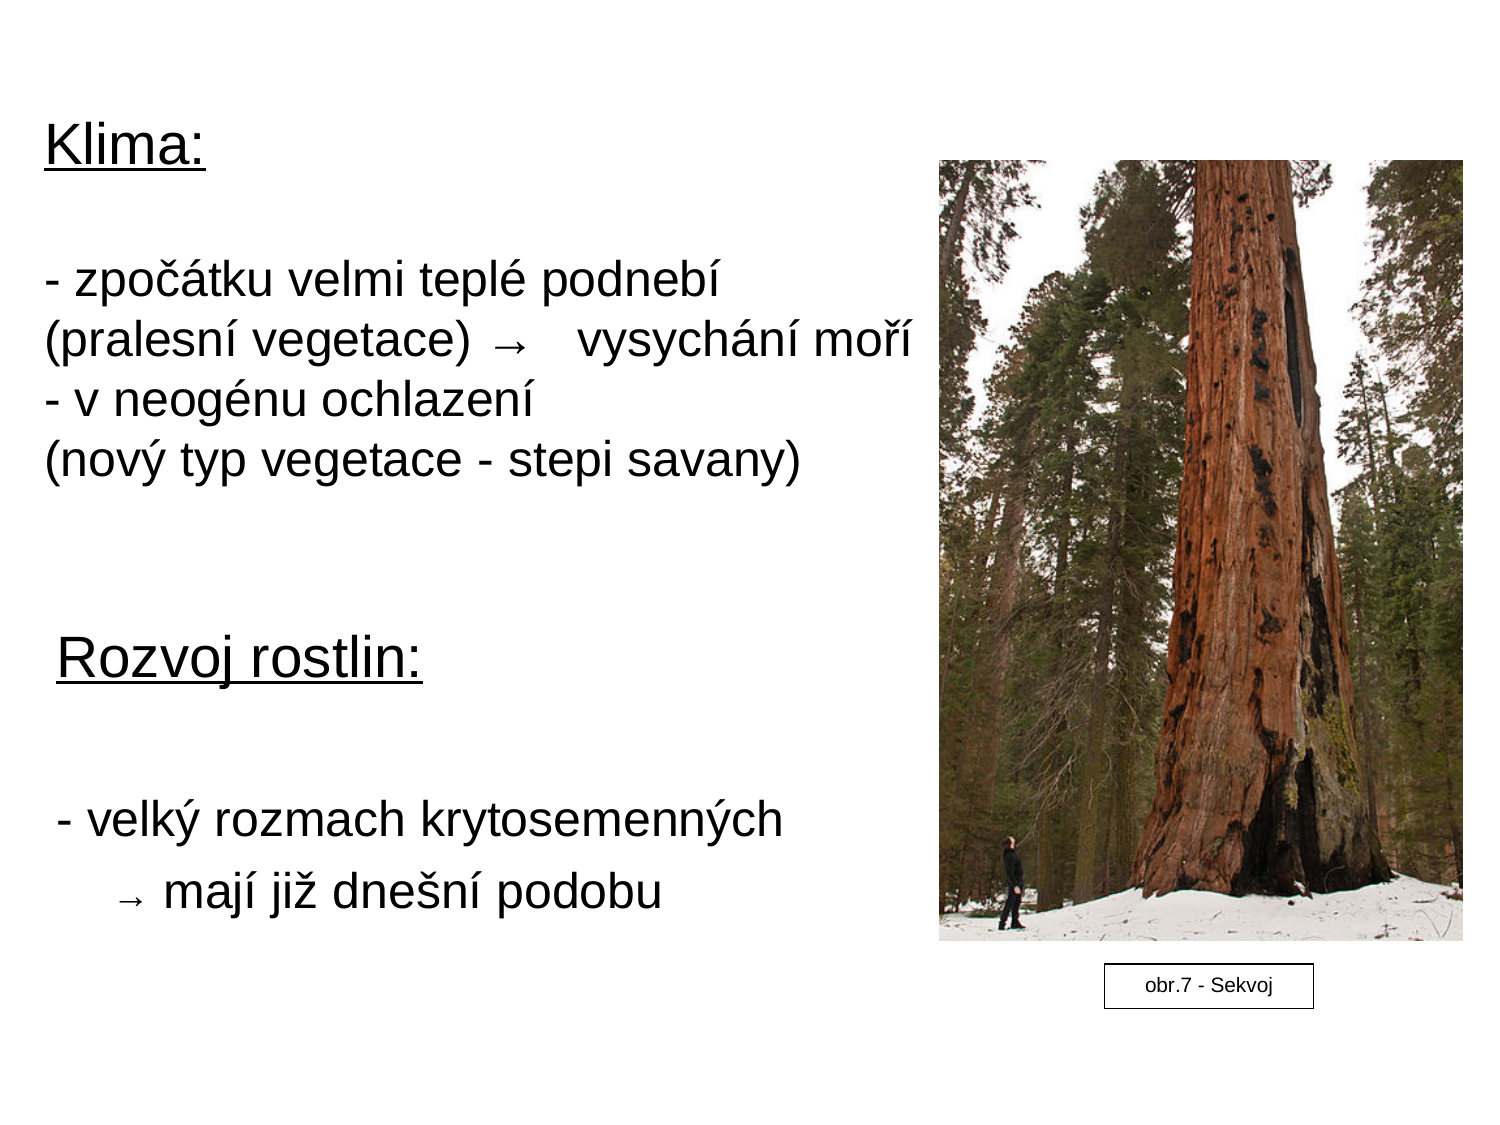

# Klima: - zpočátku velmi teplé podnebí (pralesní vegetace) → vysychání moří - v neogénu ochlazení (nový typ vegetace - stepi savany)
Rozvoj rostlin:
- velký rozmach krytosemenných
	→ mají již dnešní podobu
obr.7 - Sekvoj